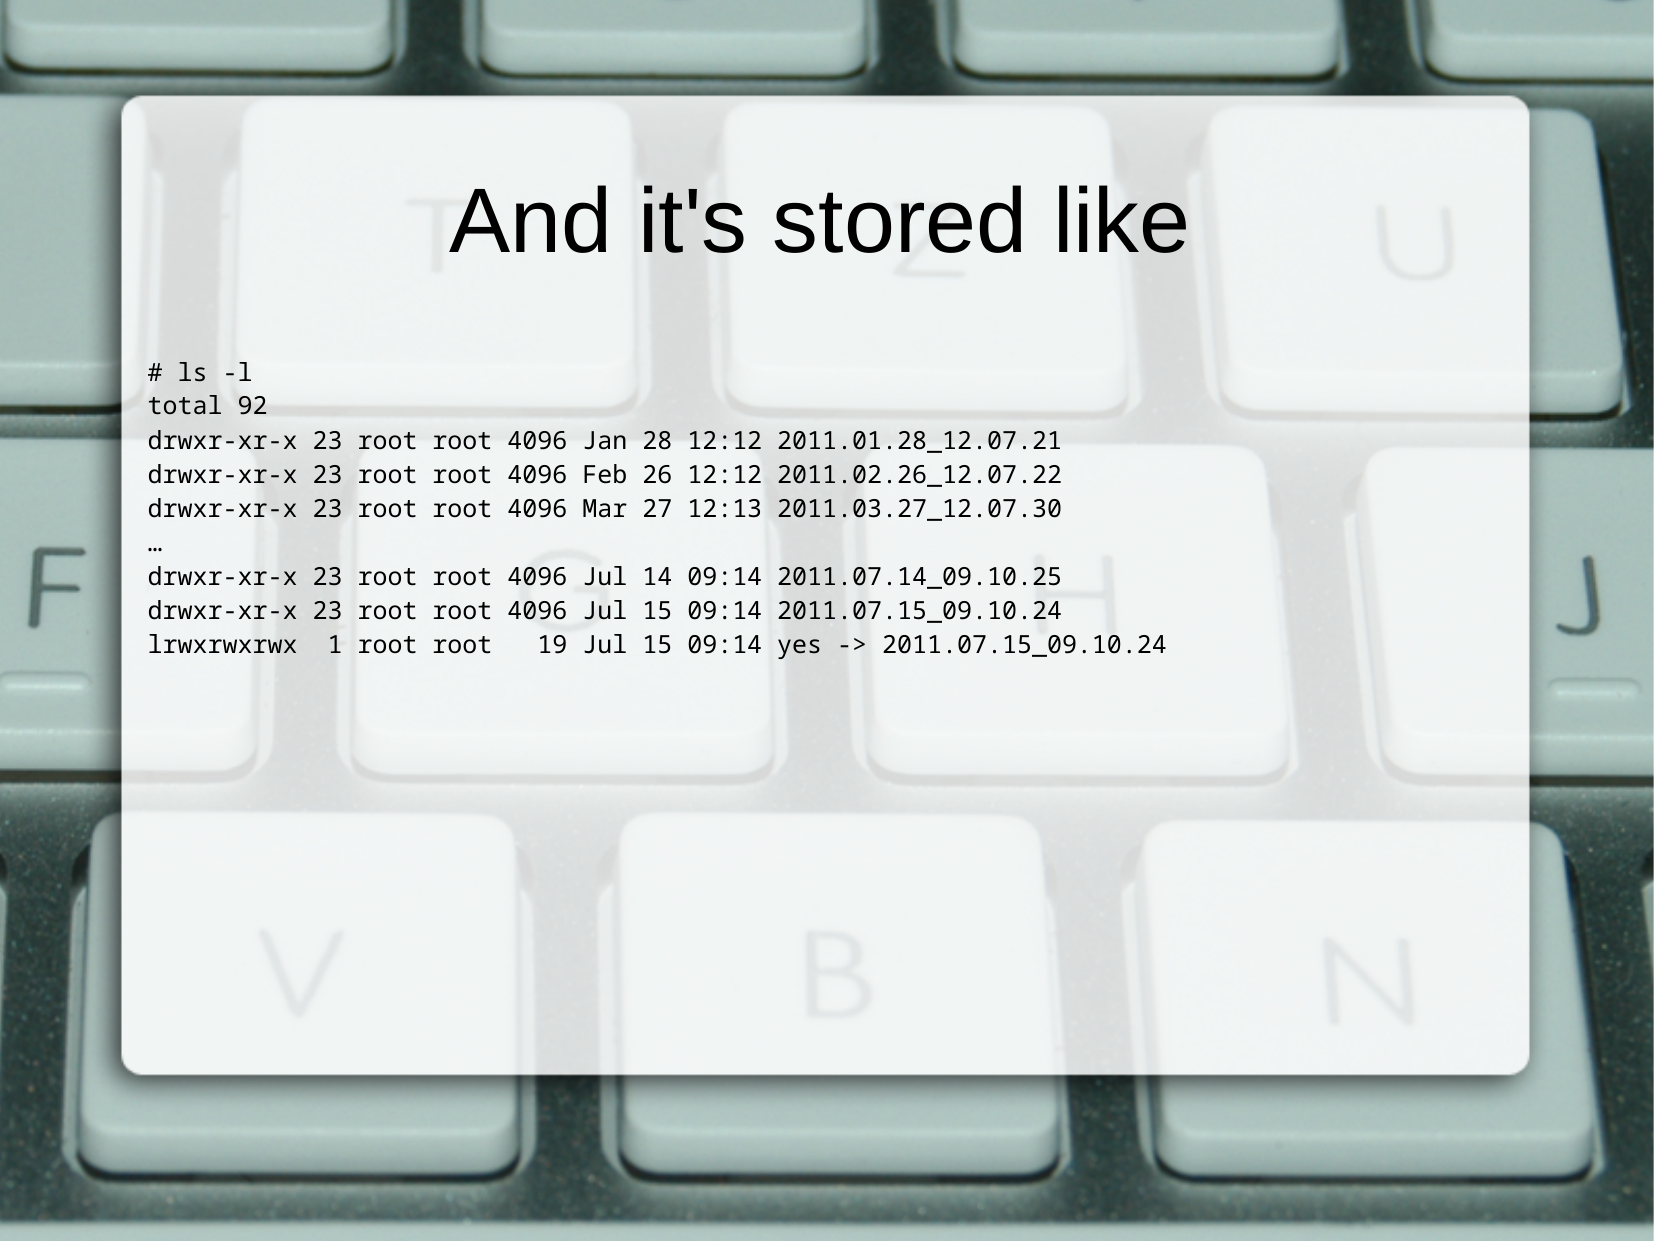

# And it's stored like
# ls -l total 92 drwxr-xr-x 23 root root 4096 Jan 28 12:12 2011.01.28_12.07.21 drwxr-xr-x 23 root root 4096 Feb 26 12:12 2011.02.26_12.07.22 drwxr-xr-x 23 root root 4096 Mar 27 12:13 2011.03.27_12.07.30 … drwxr-xr-x 23 root root 4096 Jul 14 09:14 2011.07.14_09.10.25 drwxr-xr-x 23 root root 4096 Jul 15 09:14 2011.07.15_09.10.24 lrwxrwxrwx 1 root root 19 Jul 15 09:14 yes -> 2011.07.15_09.10.24